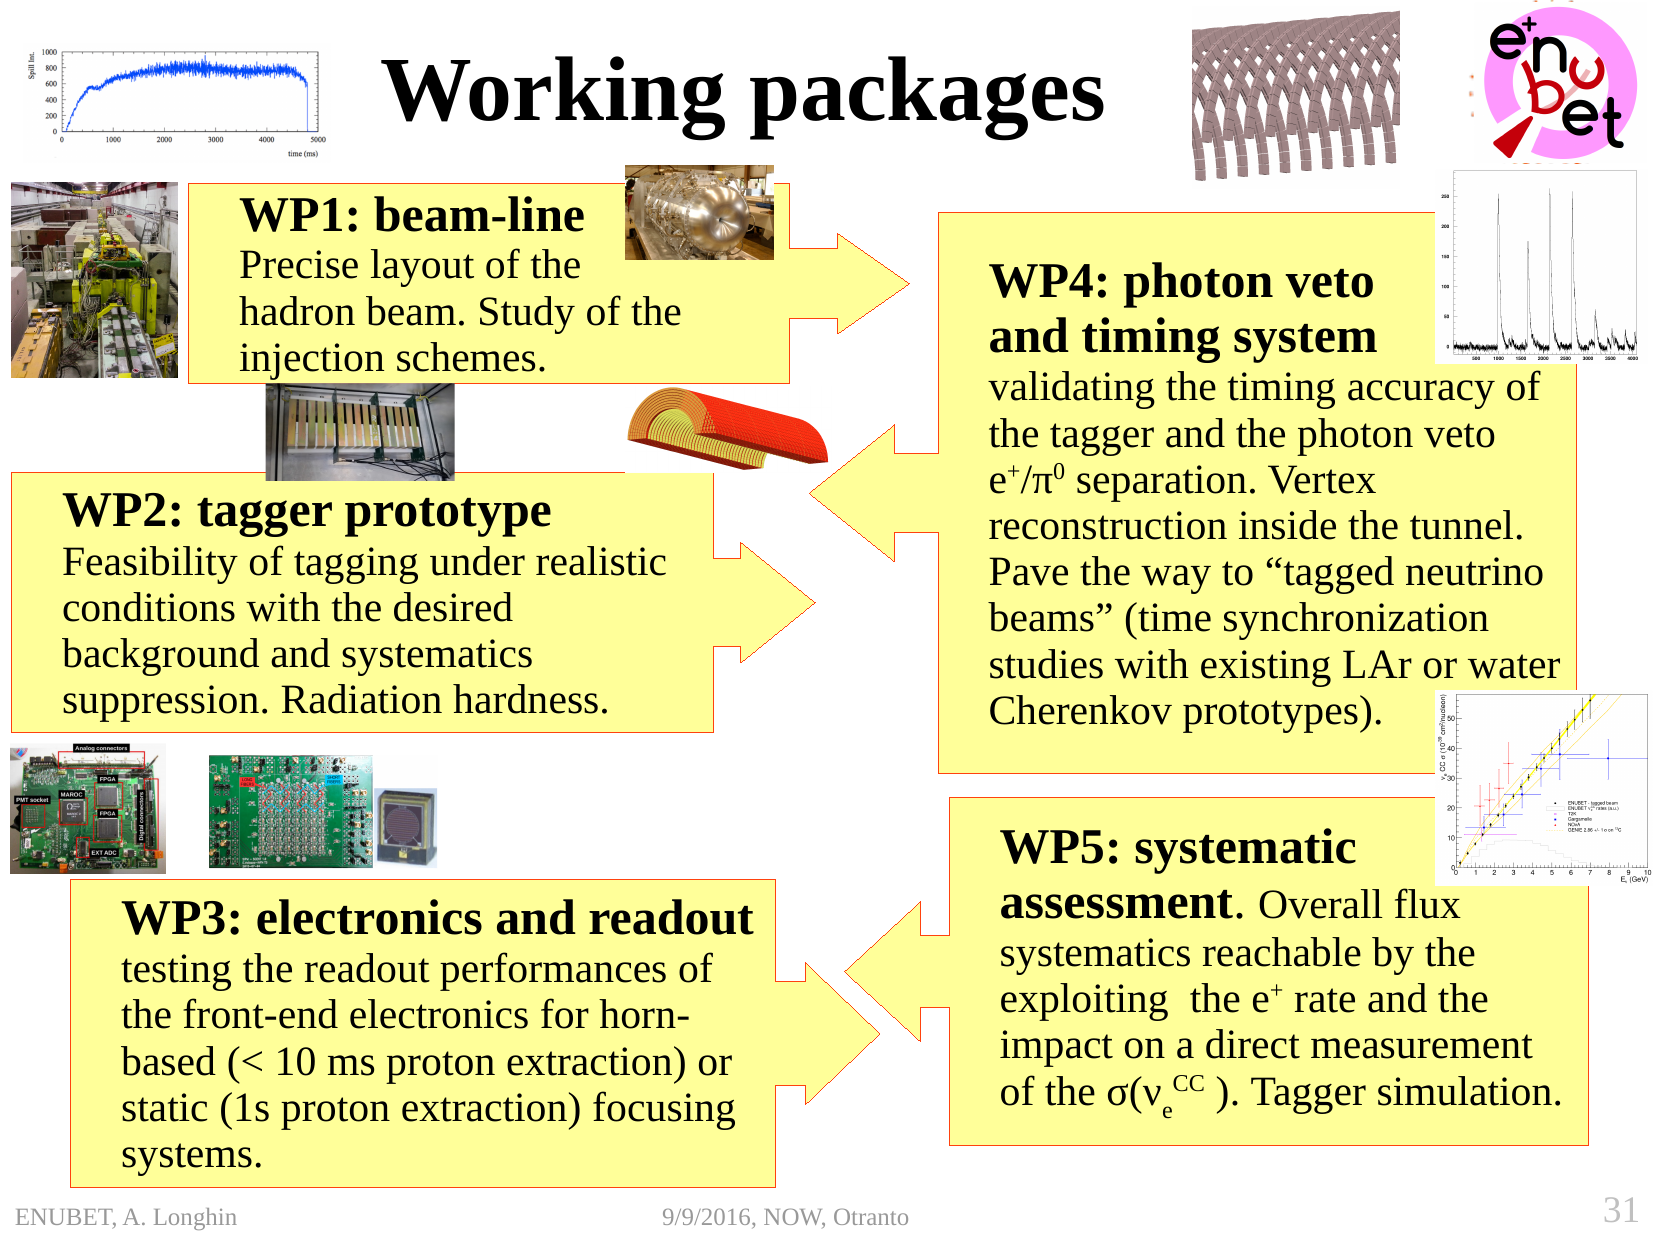

# Working packages
WP1: beam-line
Precise layout of the
hadron beam. Study of the injection schemes.
WP4: photon veto
and timing system
validating the timing accuracy of the tagger and the photon veto e+/π0 separation. Vertex reconstruction inside the tunnel. Pave the way to “tagged neutrino beams” (time synchronization studies with existing LAr or water Cherenkov prototypes).
WP2: tagger prototype
Feasibility of tagging under realistic conditions with the desired background and systematics suppression. Radiation hardness.
WP5: systematic assessment. Overall flux systematics reachable by the exploiting the e+ rate and the impact on a direct measurement of the σ(νeCC ). Tagger simulation.
WP3: electronics and readout
testing the readout performances of the front-end electronics for horn-based (< 10 ms proton extraction) or static (1s proton extraction) focusing systems.